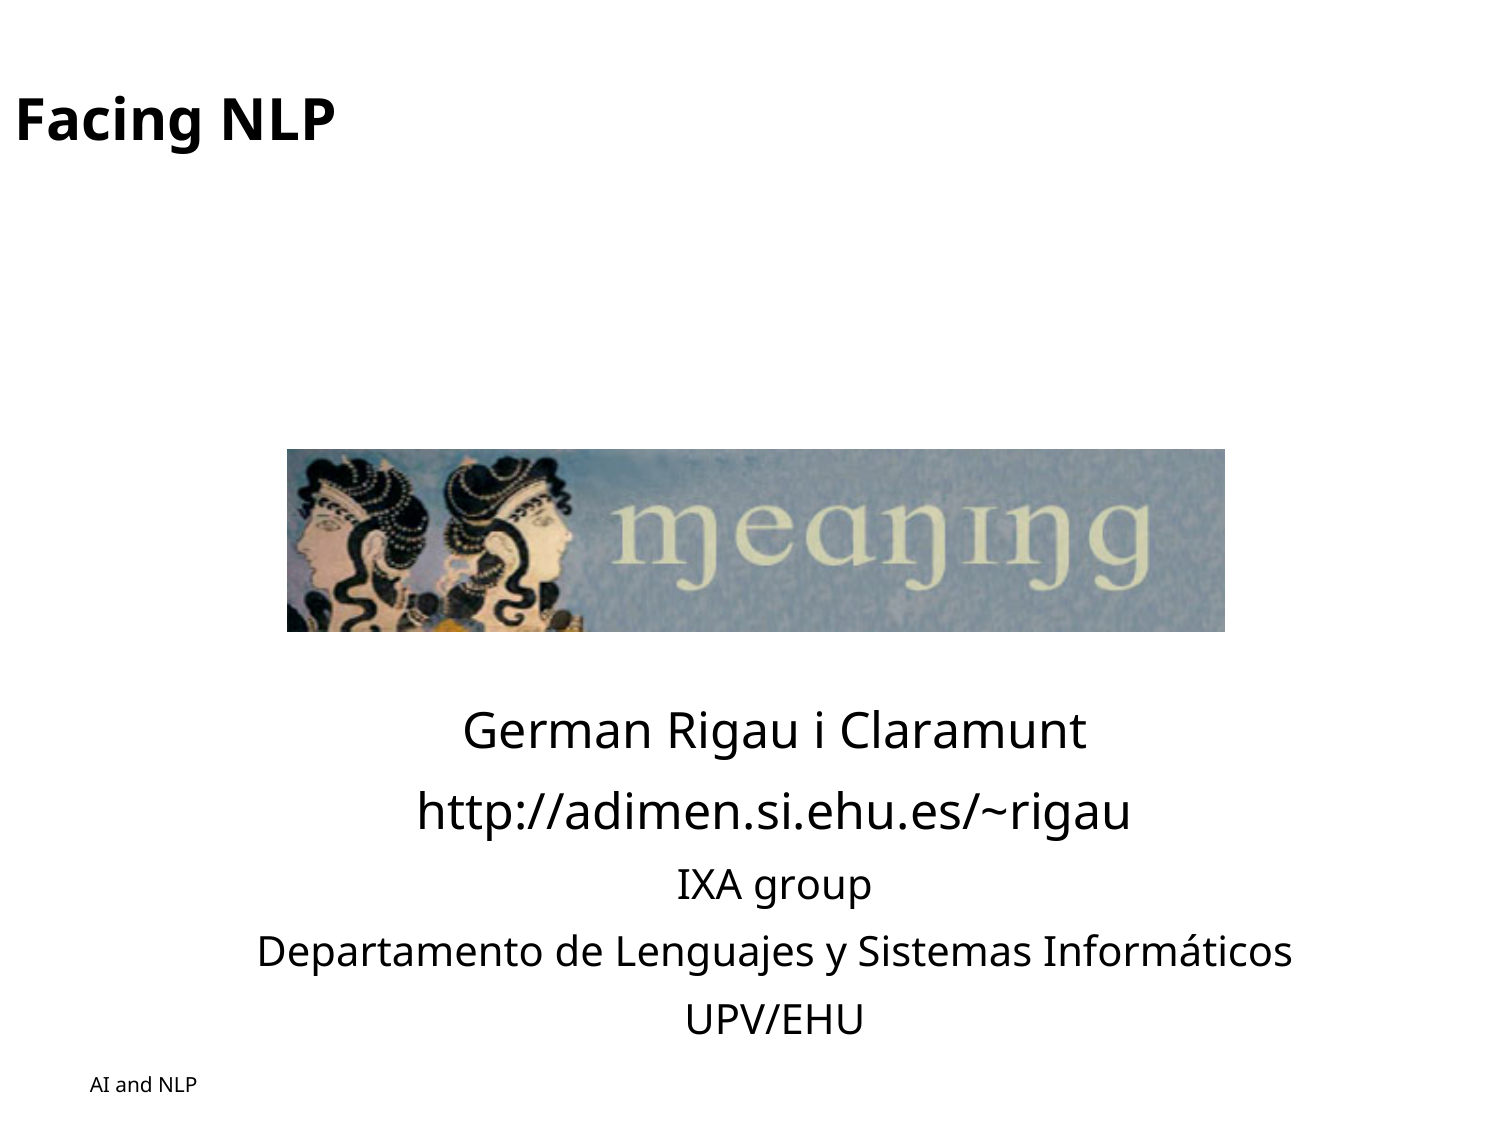

Facing NLP
German Rigau i Claramunt
http://adimen.si.ehu.es/~rigau
IXA group
Departamento de Lenguajes y Sistemas Informáticos
UPV/EHU